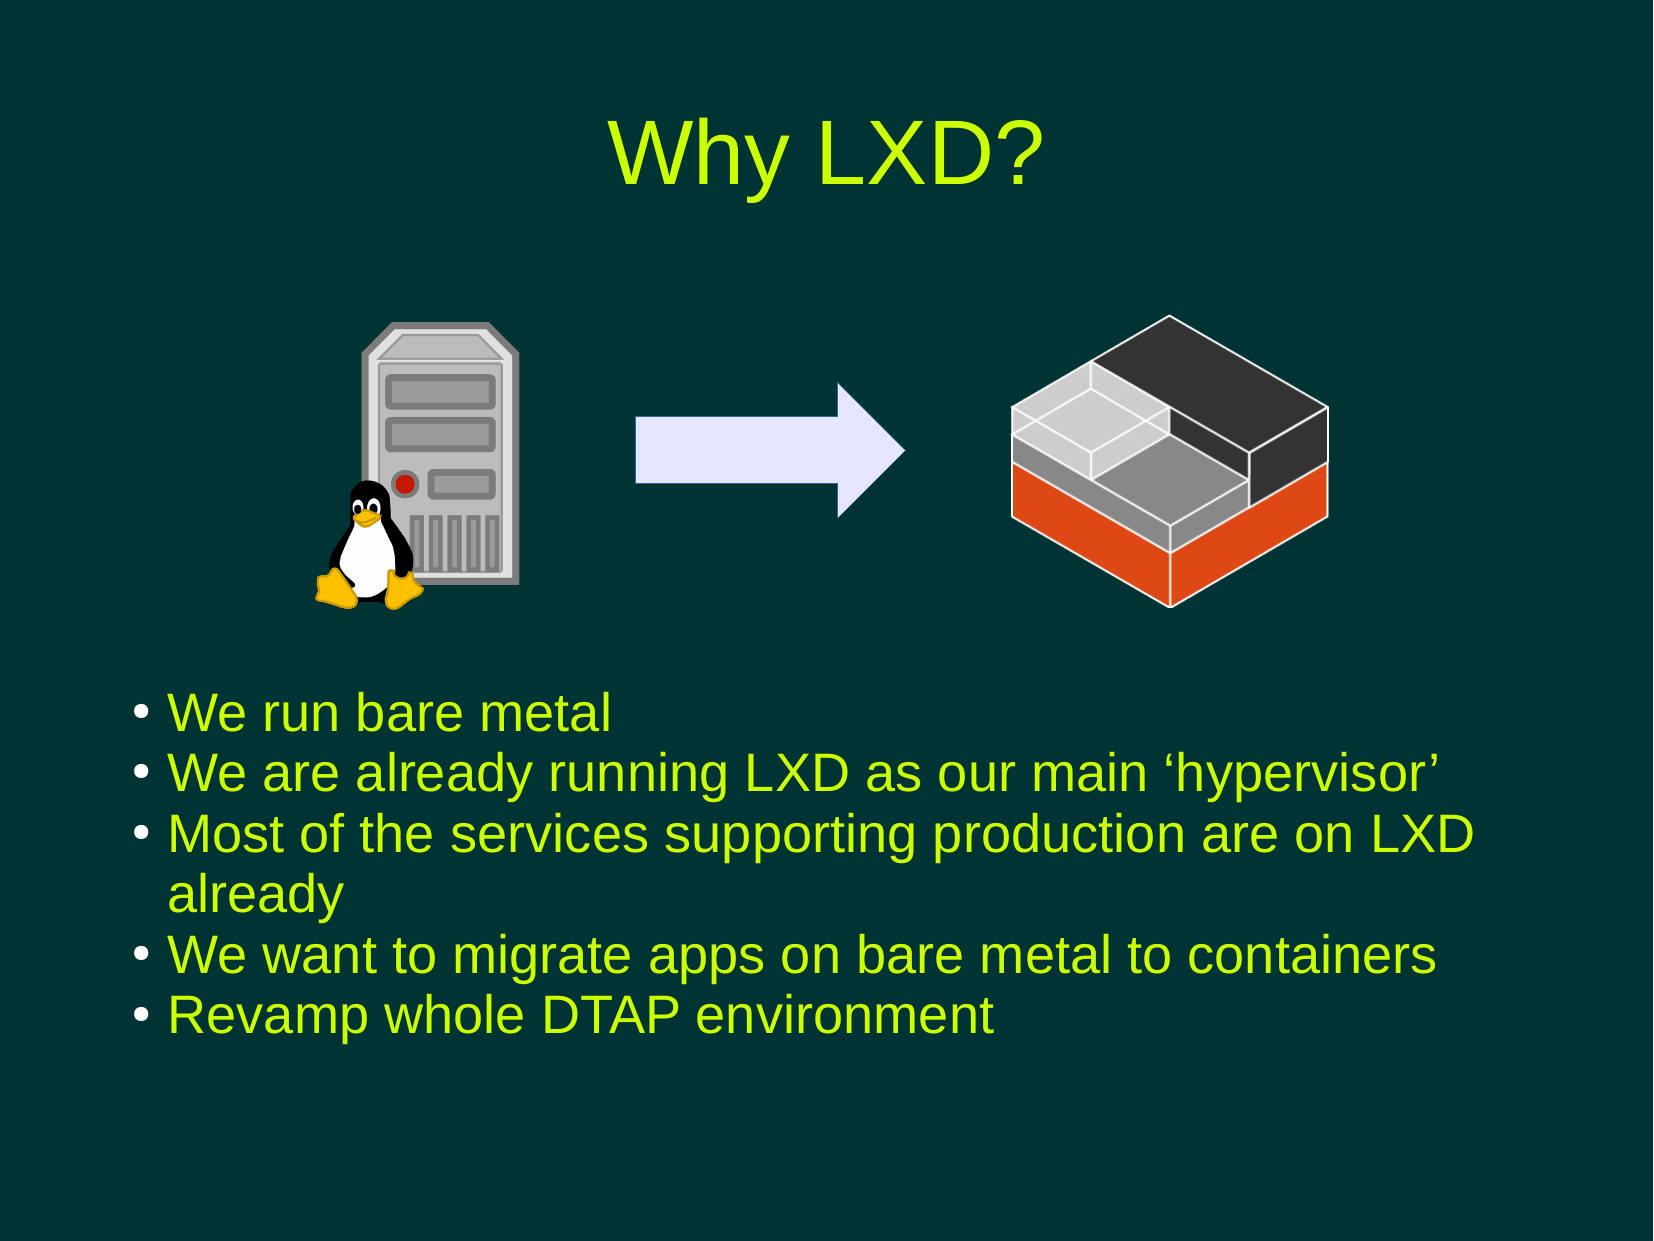

# Why LXD?
We run bare metal
We are already running LXD as our main ‘hypervisor’
Most of the services supporting production are on LXD already
We want to migrate apps on bare metal to containers
Revamp whole DTAP environment